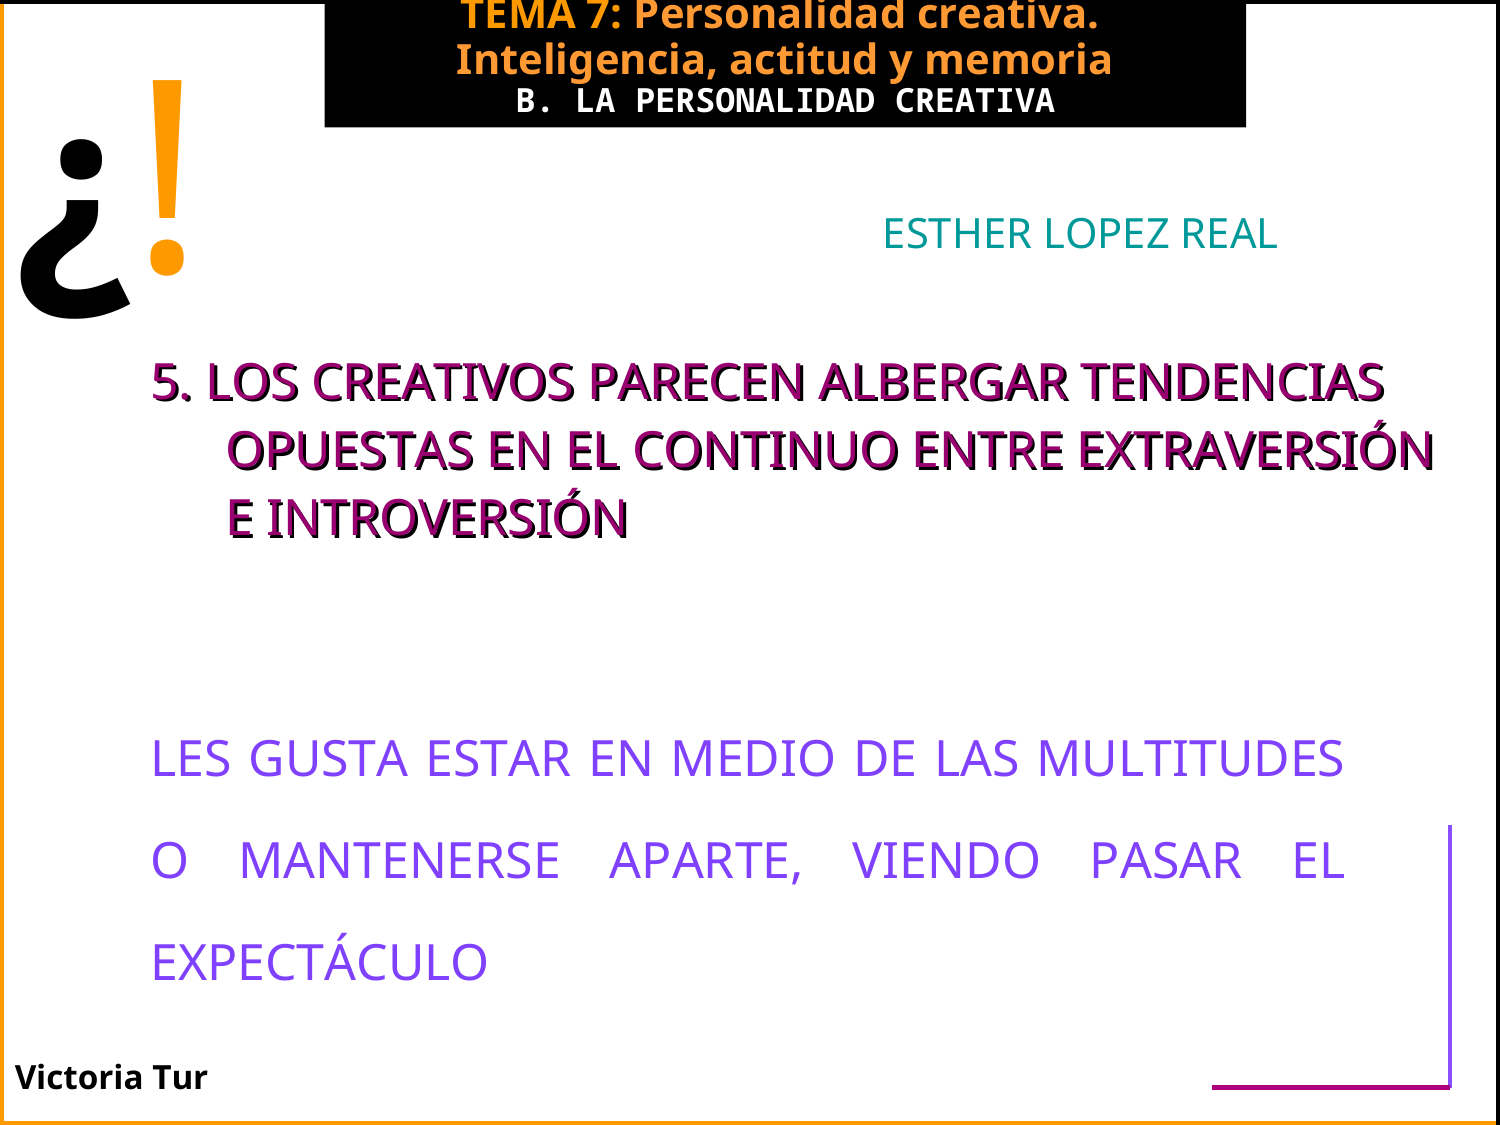

ESTHER LOPEZ REAL
5. LOS CREATIVOS PARECEN ALBERGAR TENDENCIAS OPUESTAS EN EL CONTINUO ENTRE EXTRAVERSIÓN E INTROVERSIÓN
LES GUSTA ESTAR EN MEDIO DE LAS MULTITUDES O MANTENERSE APARTE, VIENDO PASAR EL EXPECTÁCULO